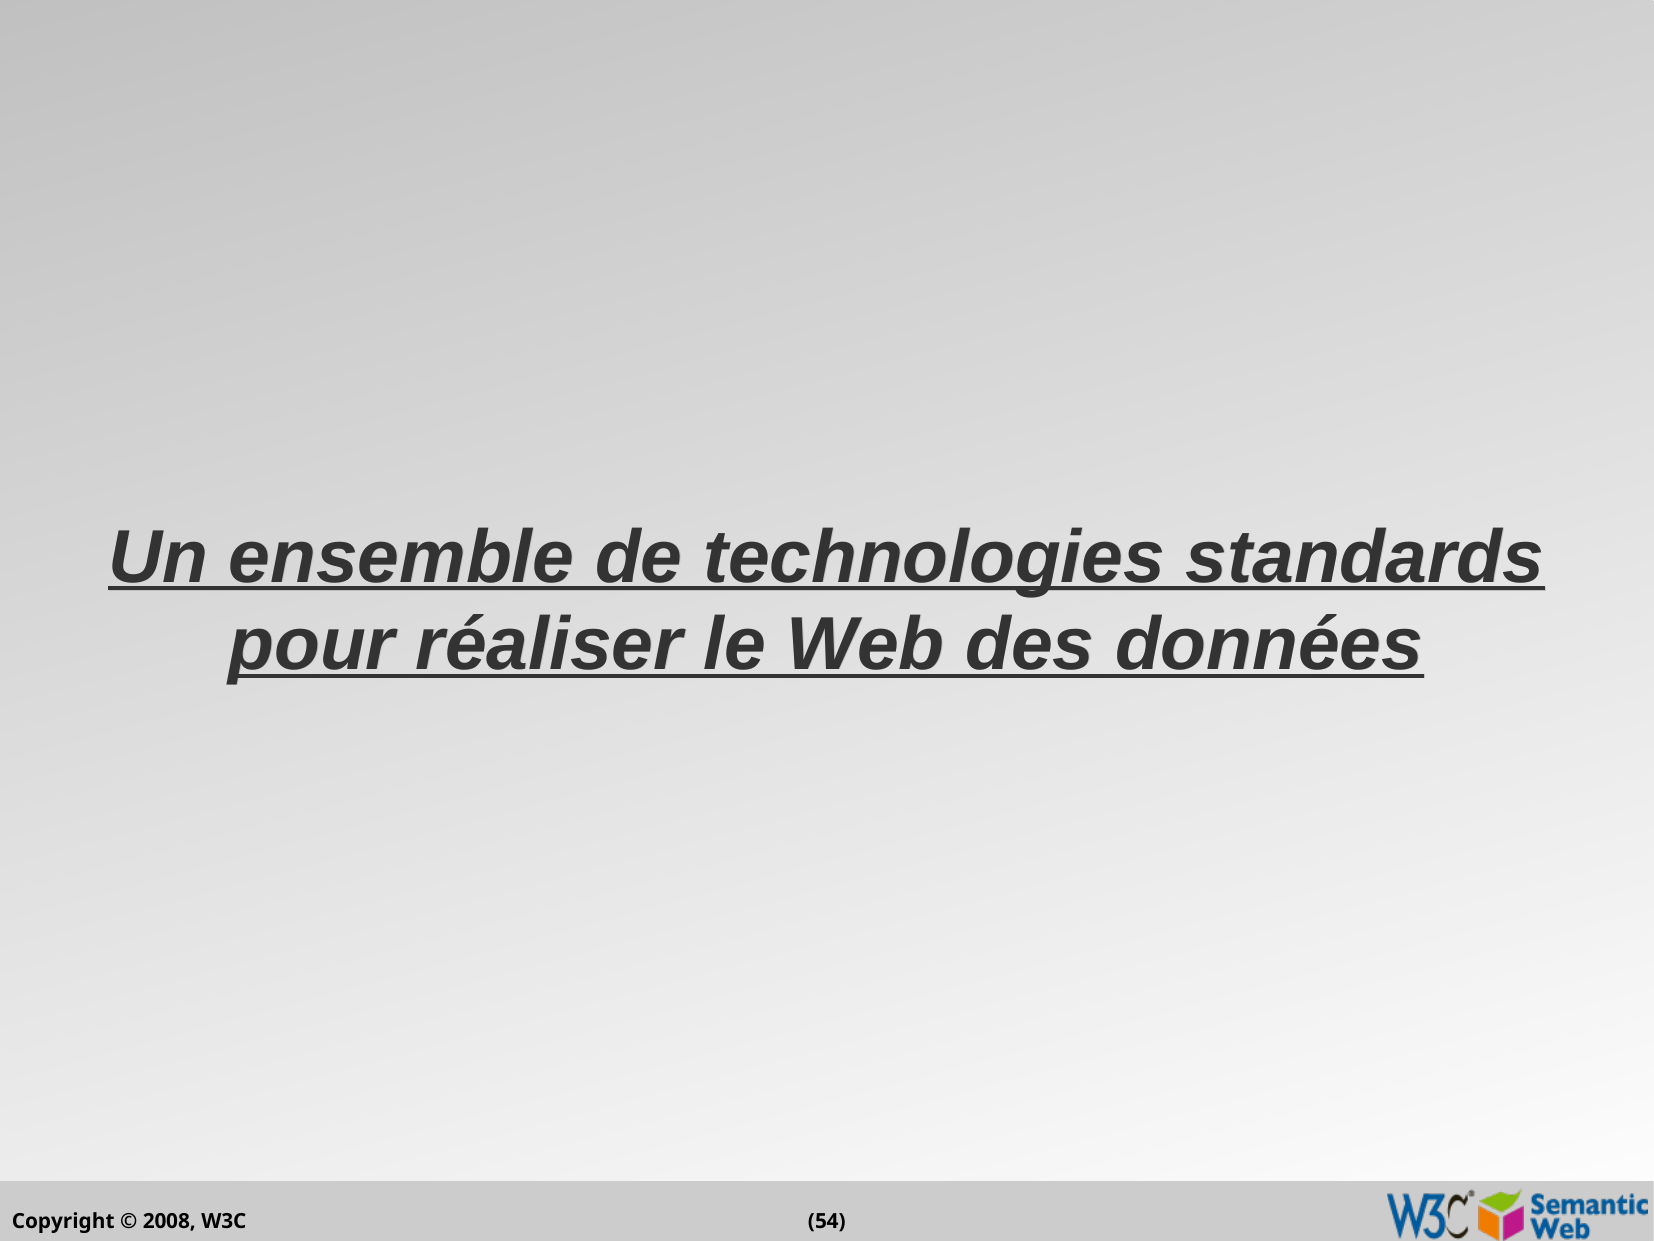

# Un ensemble de technologies standards pour réaliser le Web des données